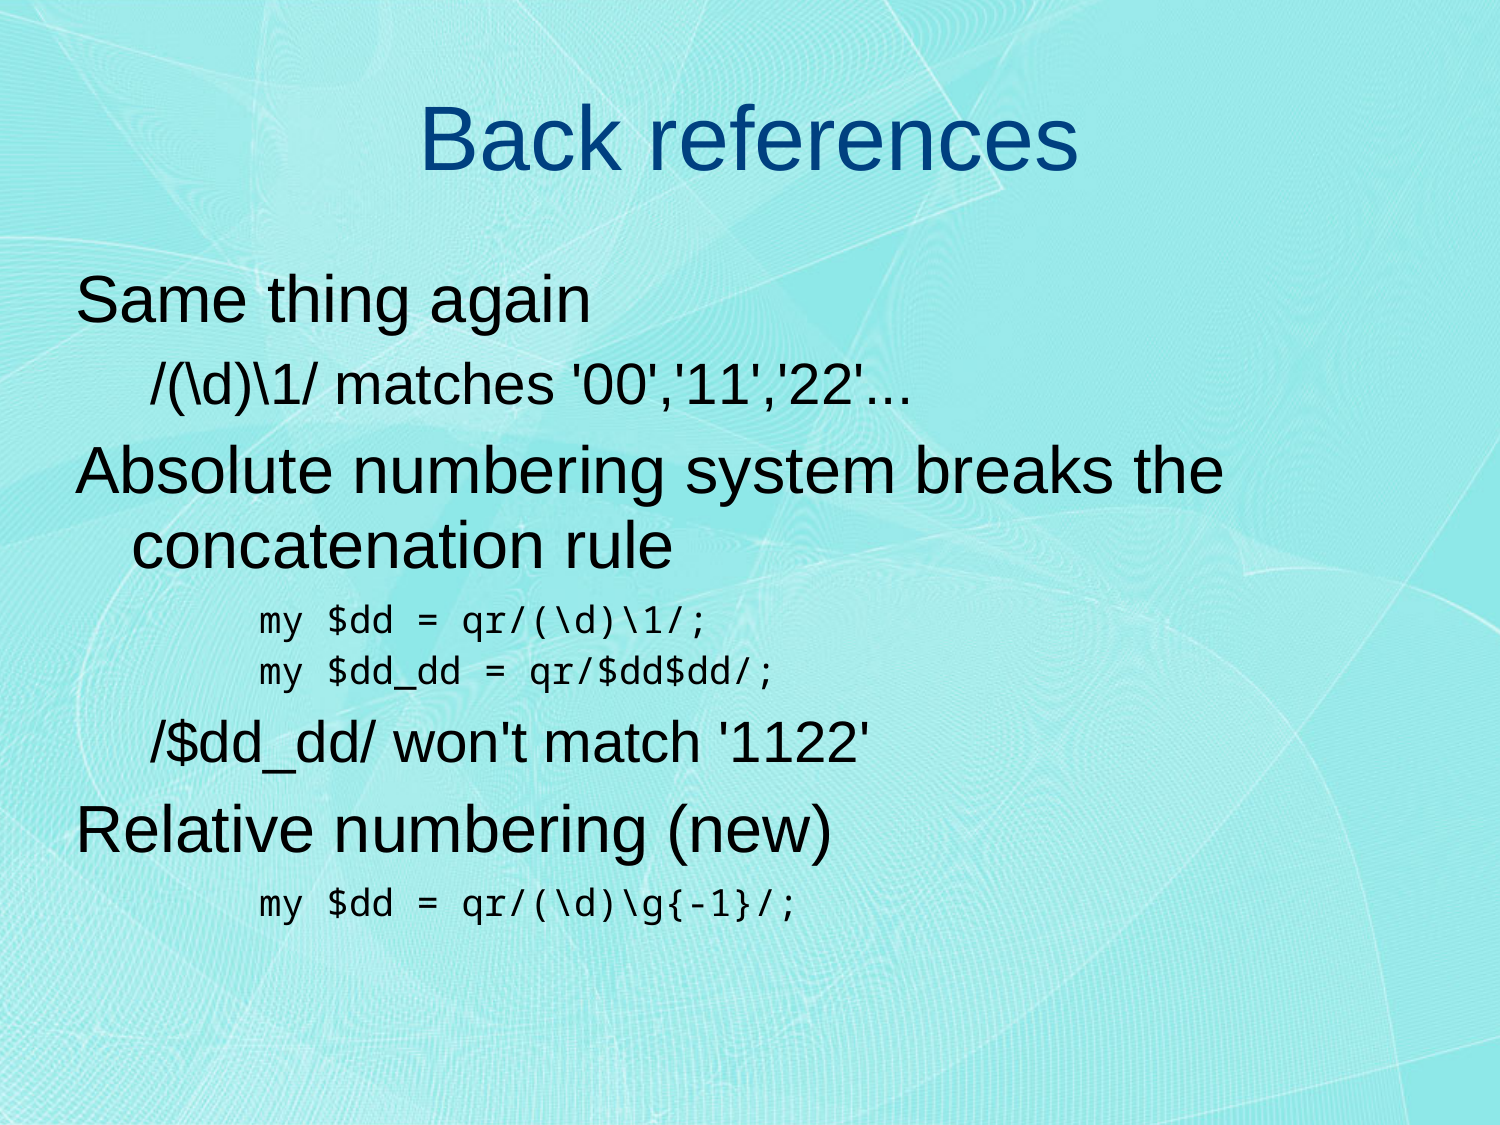

# Back references
Same thing again
/(\d)\1/ matches '00','11','22'...
Absolute numbering system breaks the concatenation rule
my $dd = qr/(\d)\1/;
my $dd_dd = qr/$dd$dd/;
/$dd_dd/ won't match '1122'
Relative numbering (new)
my $dd = qr/(\d)\g{-1}/;